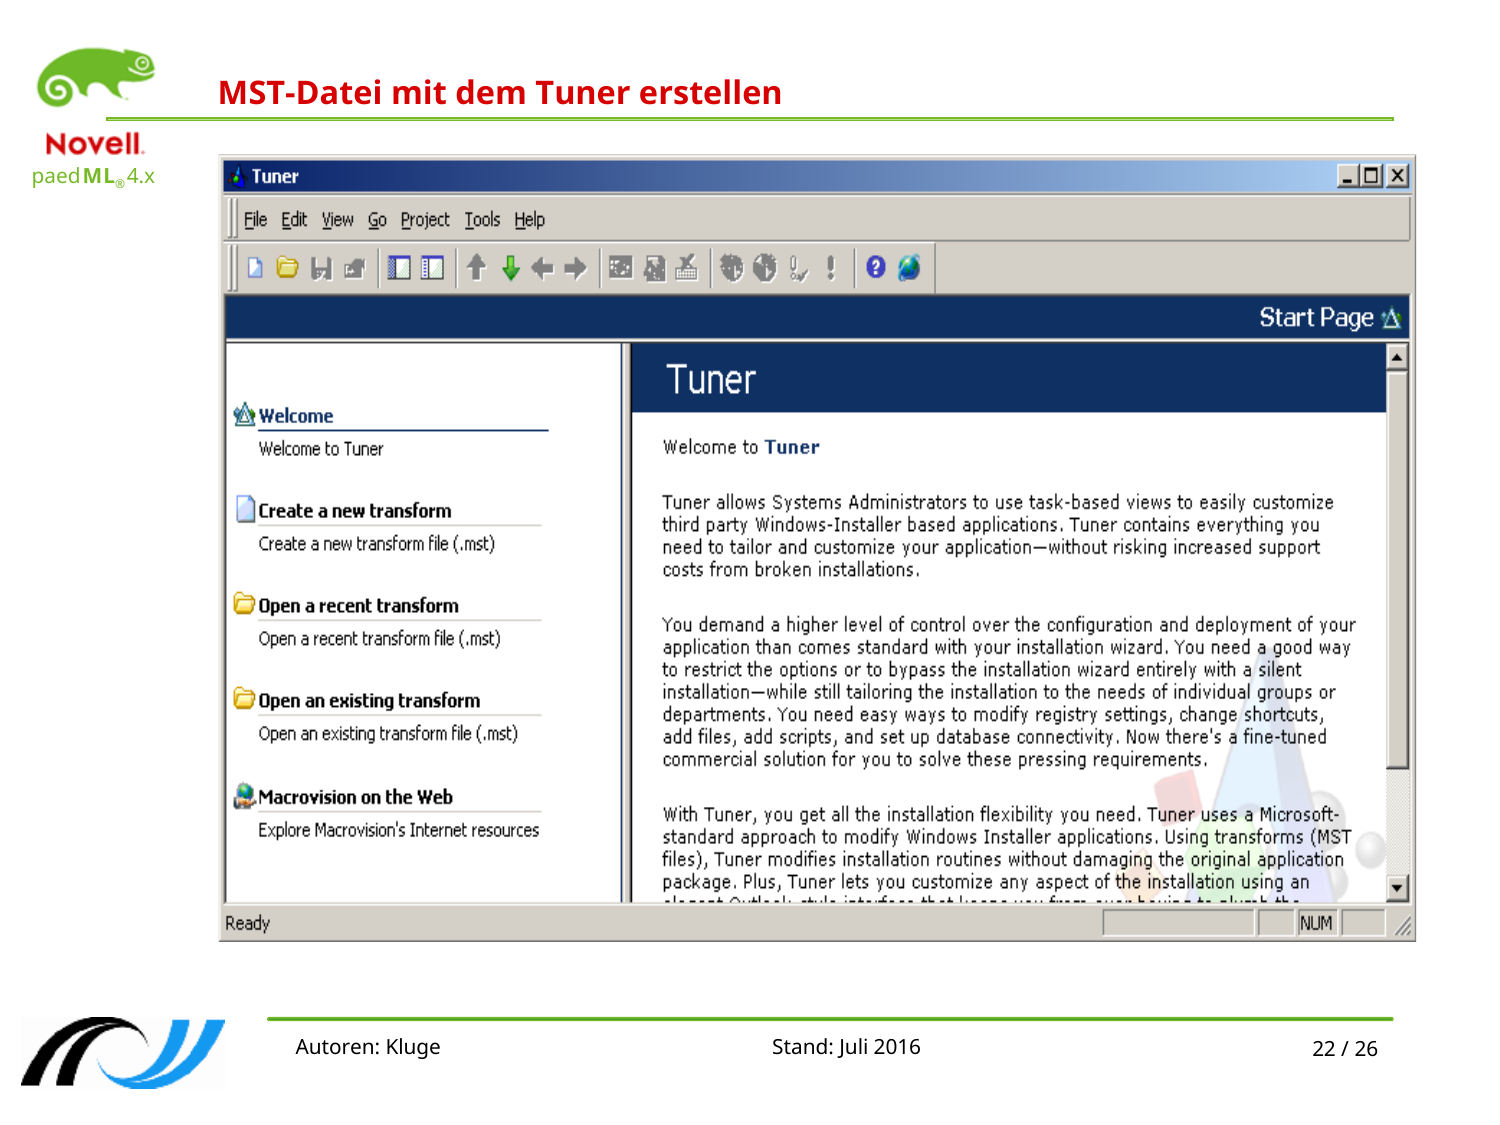

# MST-Datei mit dem Tuner erstellen
Autoren: Kluge
Juli 2016
22